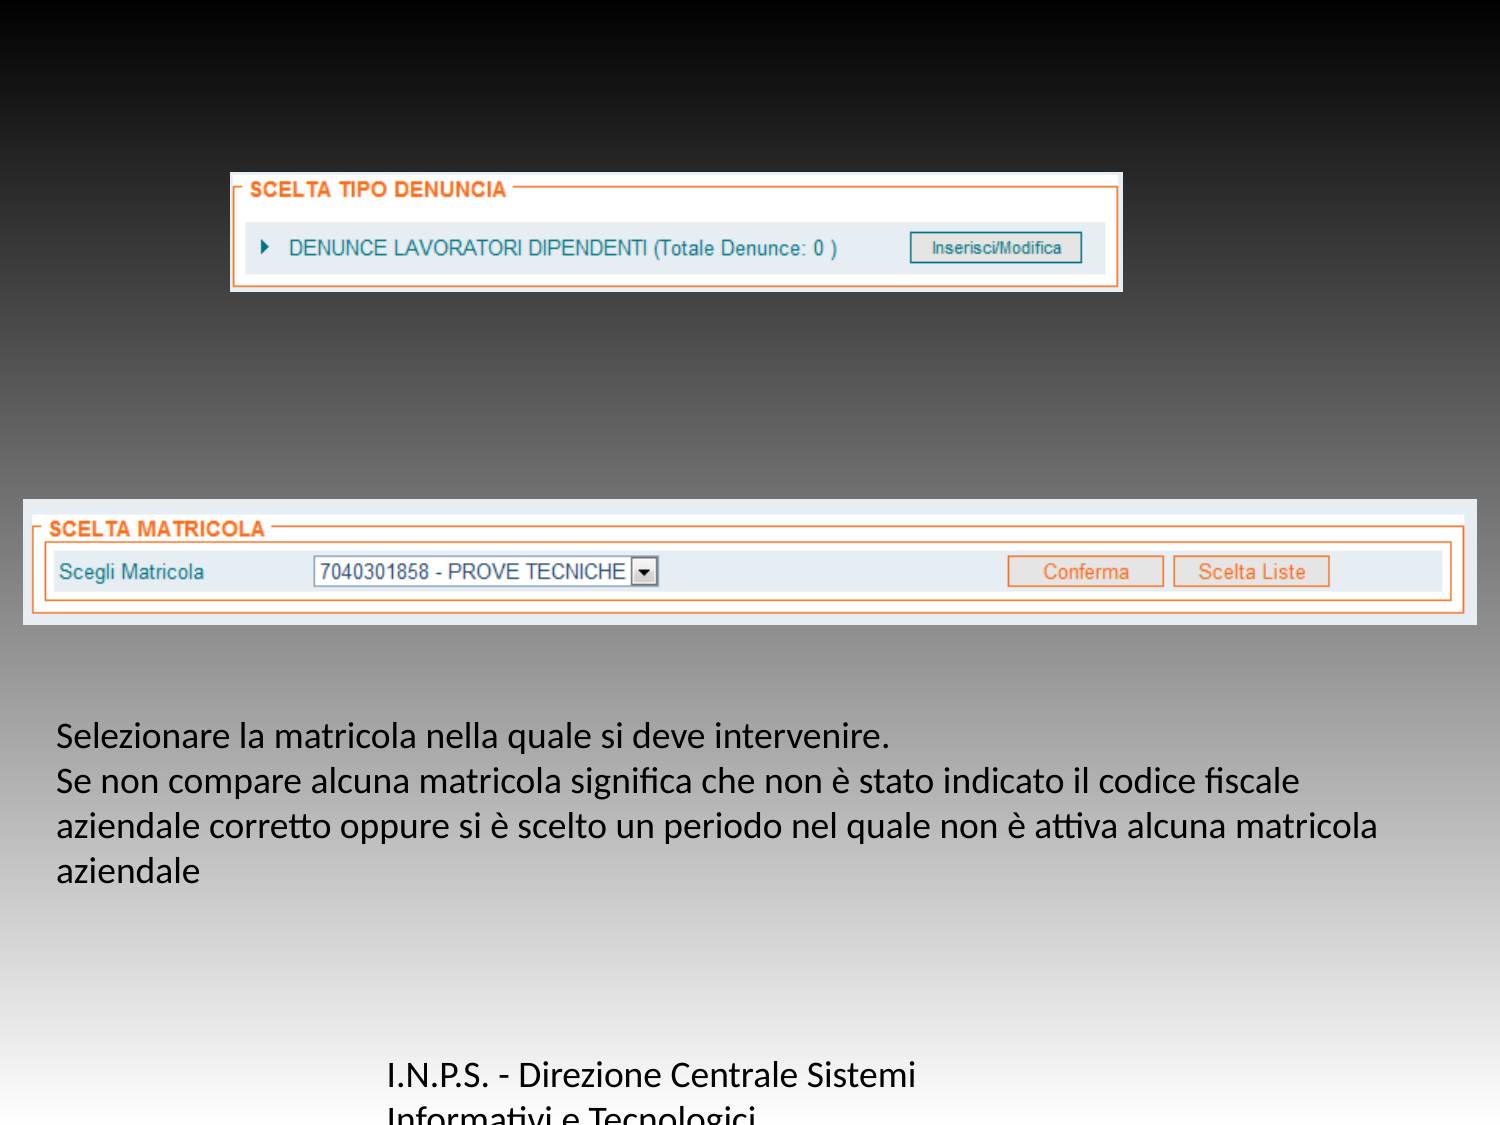

Selezionare la matricola nella quale si deve intervenire.
Se non compare alcuna matricola significa che non è stato indicato il codice fiscale aziendale corretto oppure si è scelto un periodo nel quale non è attiva alcuna matricola aziendale
I.N.P.S. - Direzione Centrale Sistemi Informativi e Tecnologici